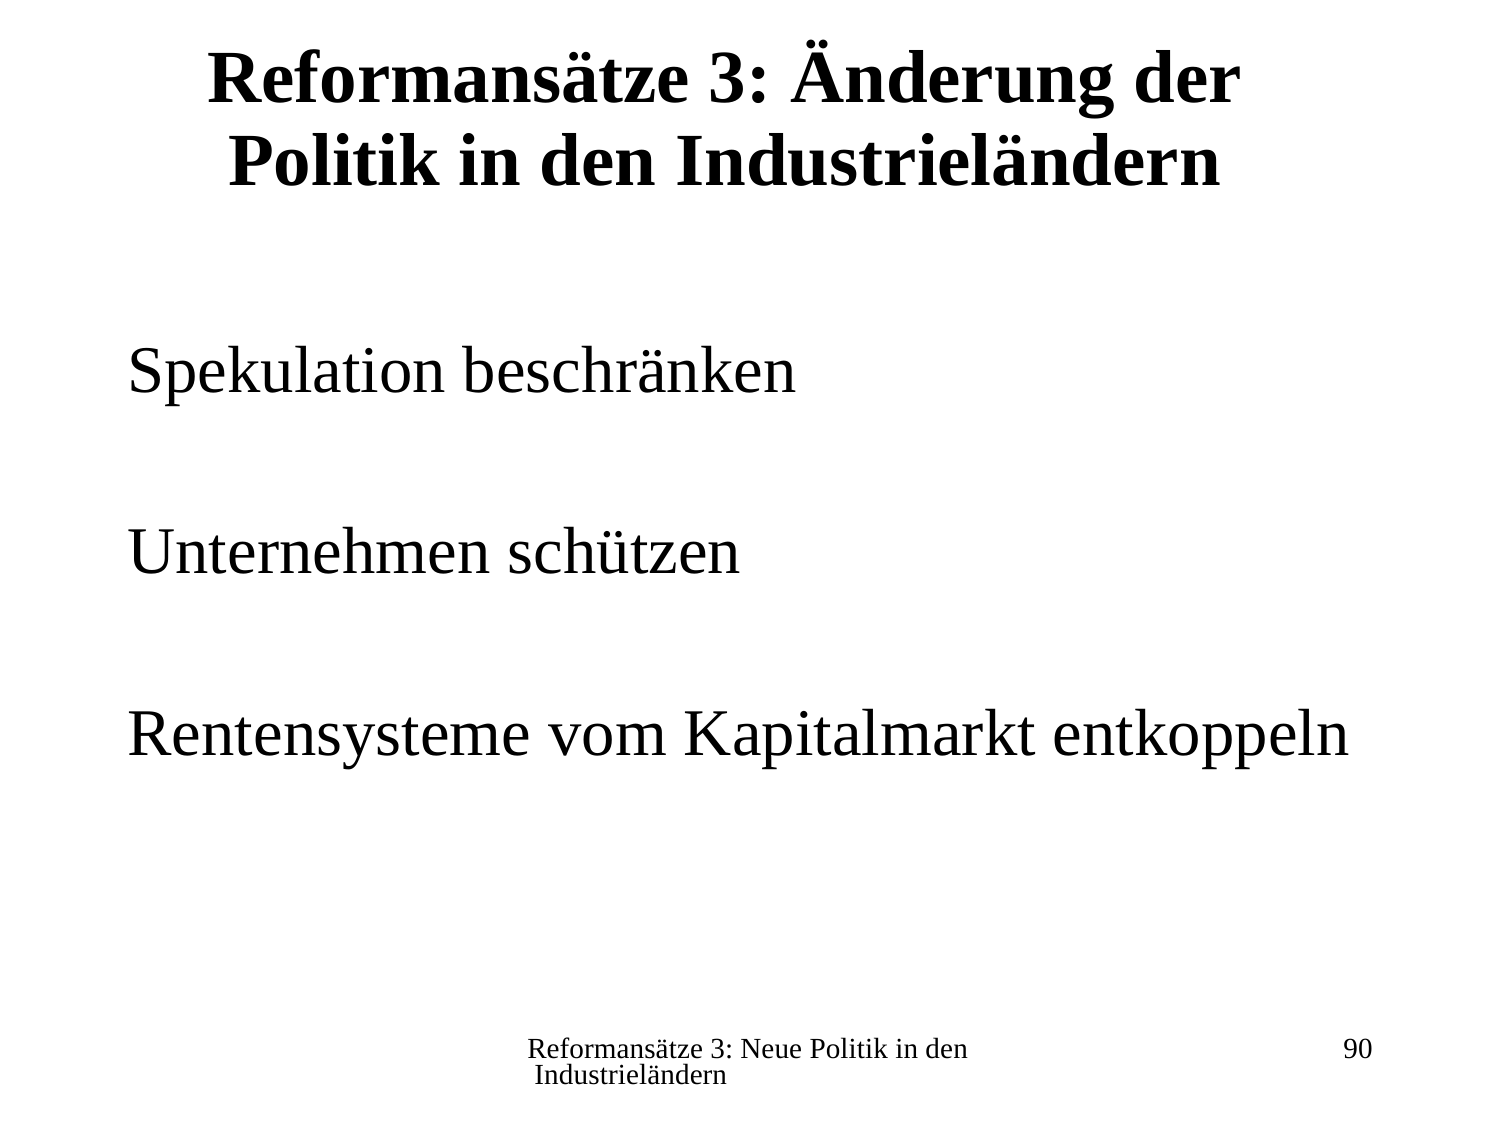

# Reformansätze 3: Änderung der Politik in den Industrieländern
Spekulation beschränken
Unternehmen schützen
Rentensysteme vom Kapitalmarkt entkoppeln
Reformansätze 3: Neue Politik in den Industrieländern
90